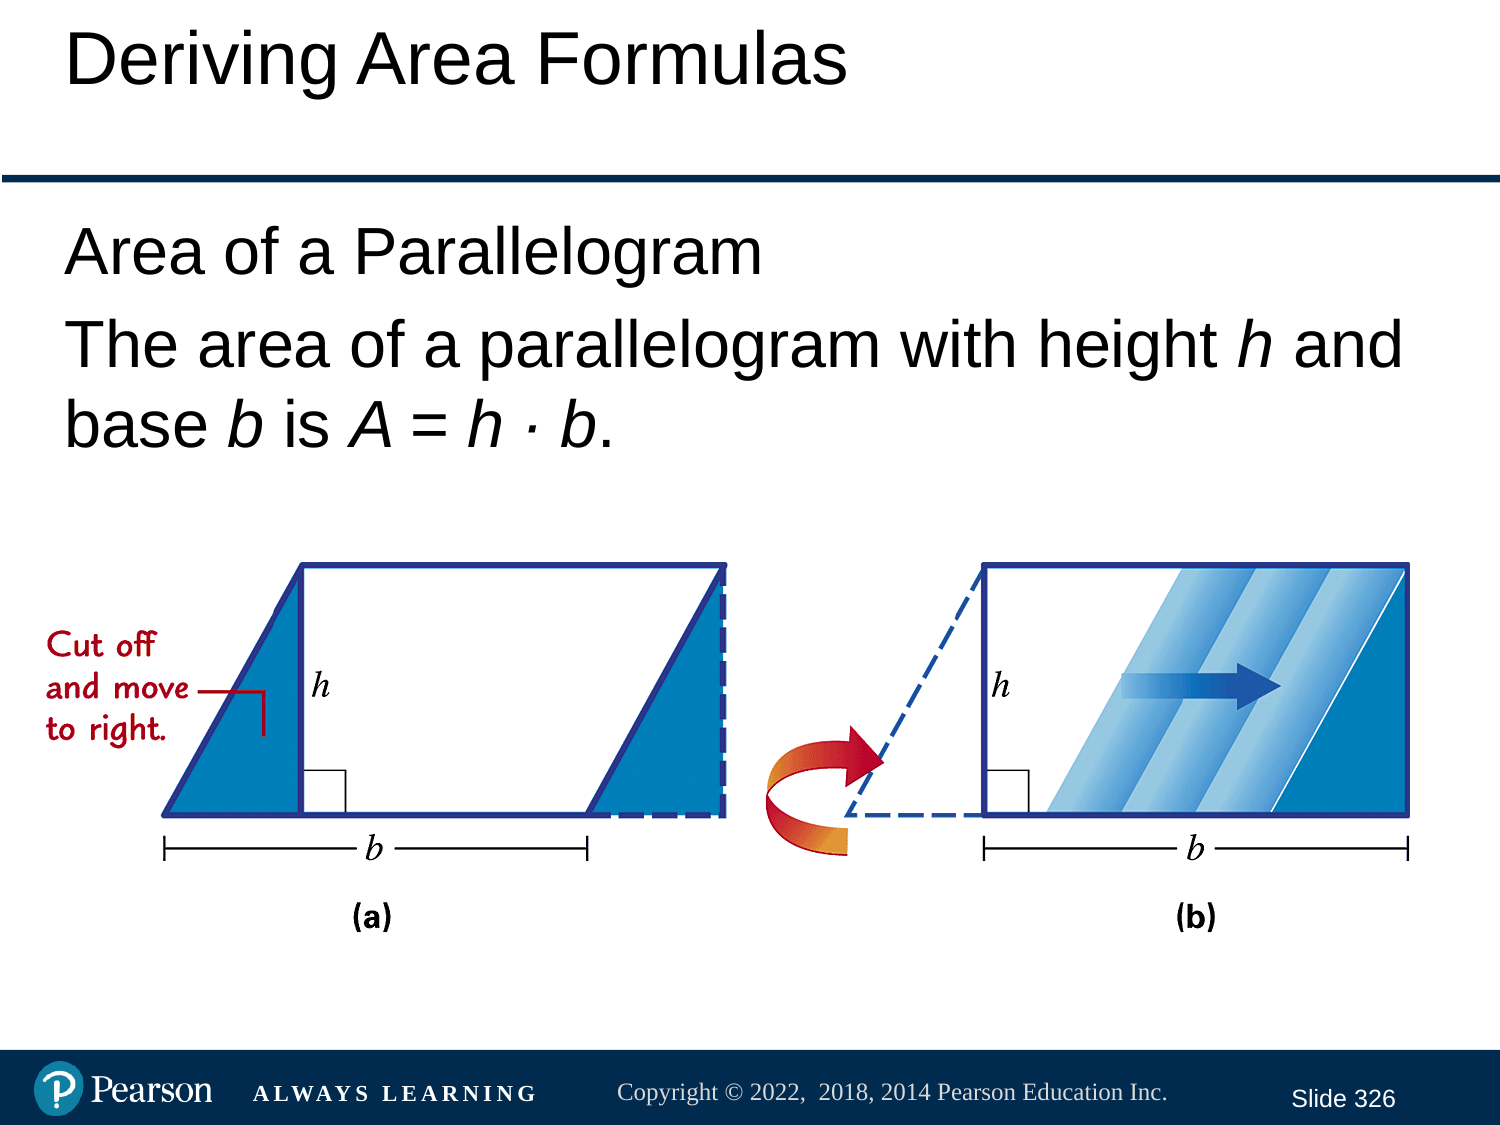

# Deriving Area Formulas
Area of a Parallelogram
The area of a parallelogram with height h and base b is A = h ∙ b.